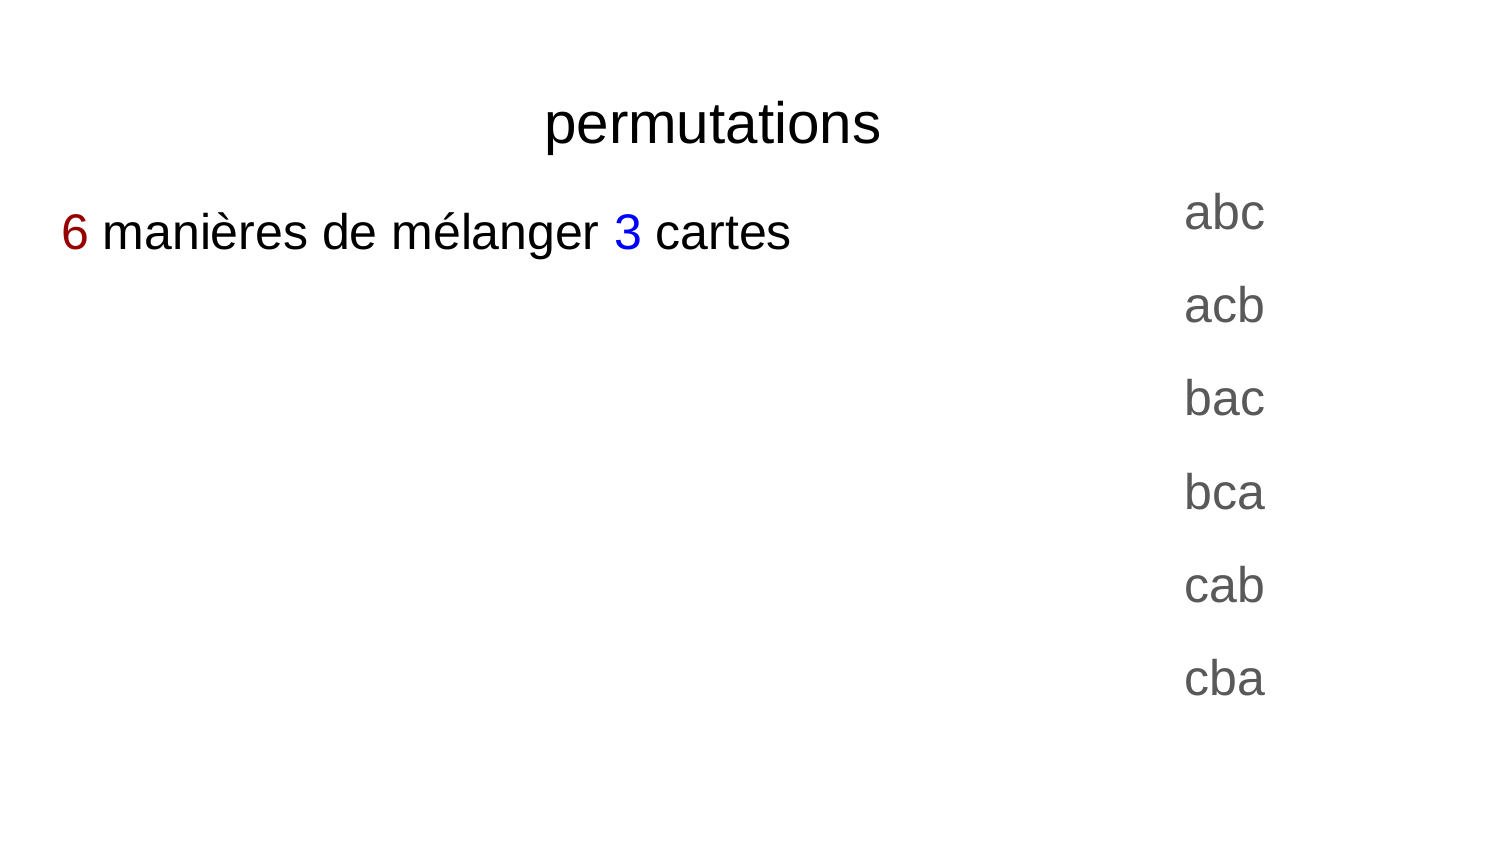

# permutations
abc
acb
bac
bca
cab
cba
6 manières de mélanger 3 cartes